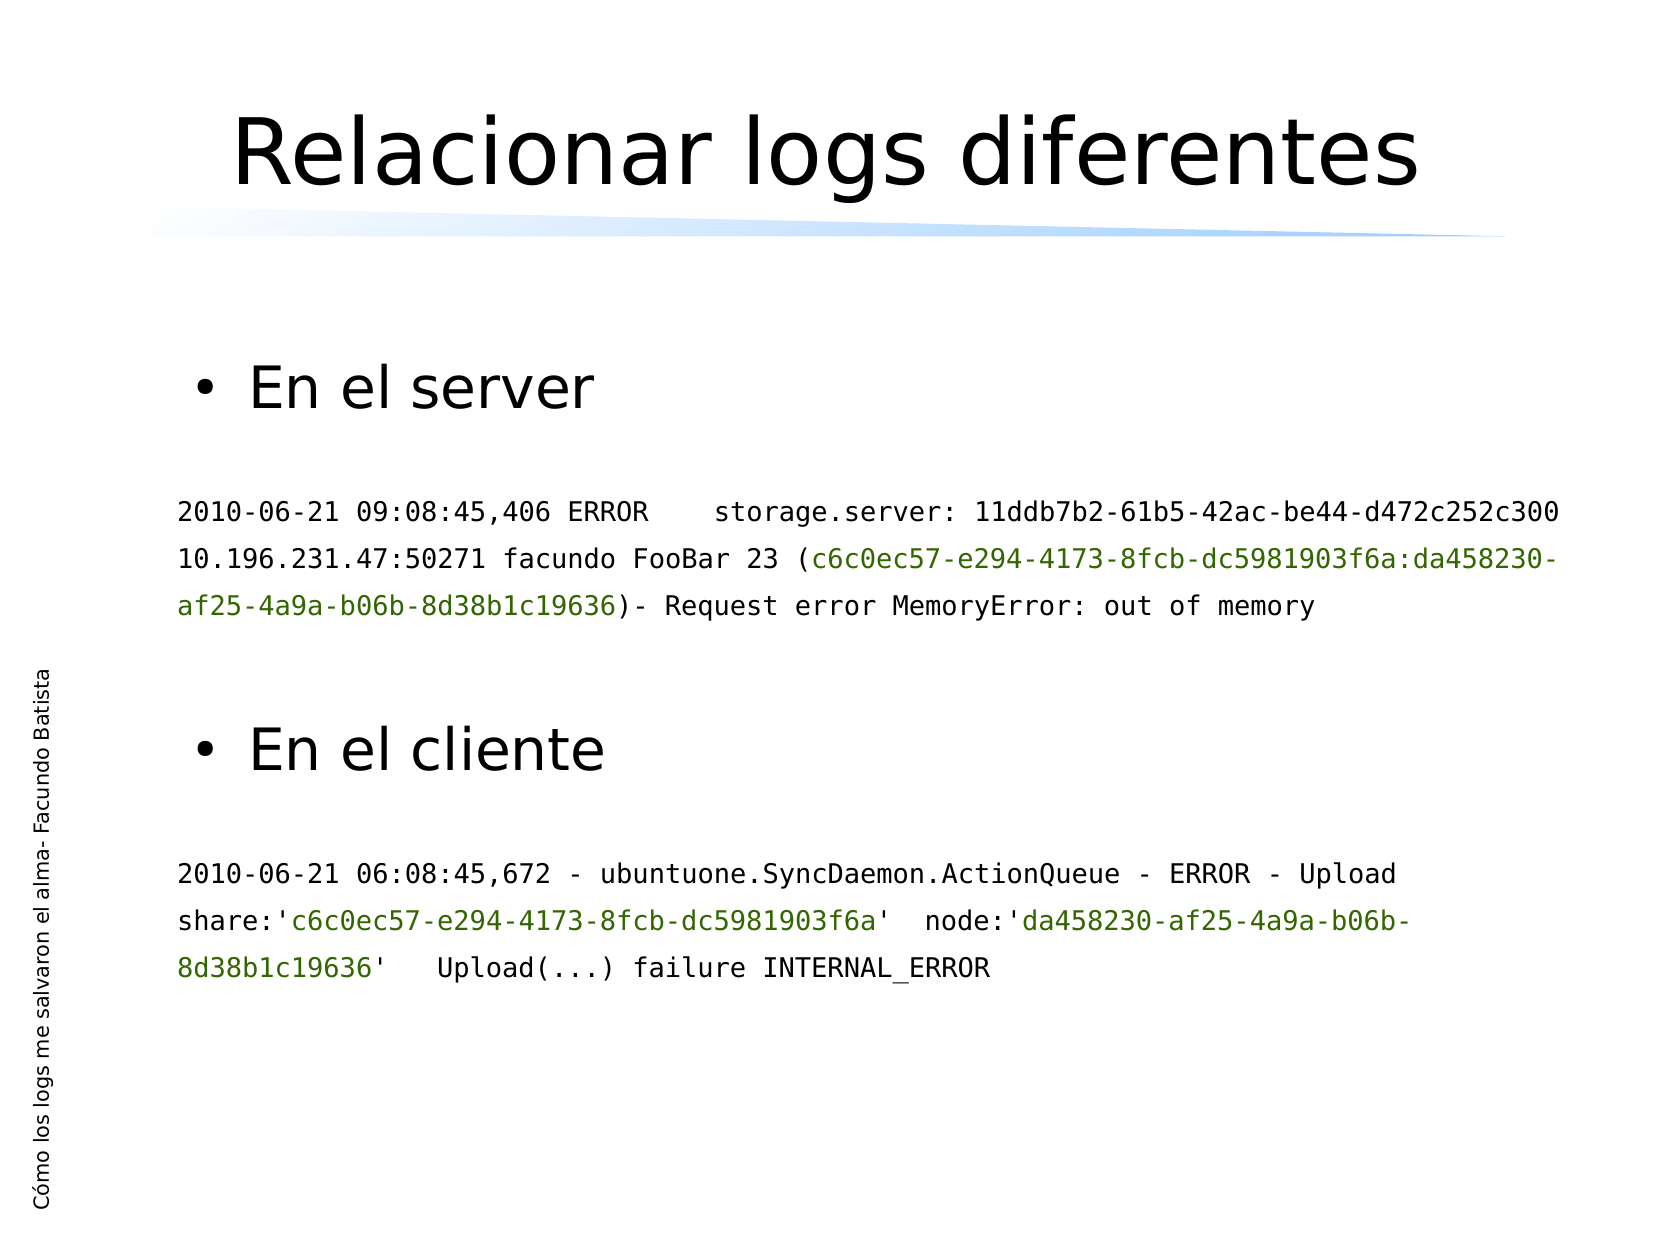

# Relacionar logs diferentes
En el server
2010-06-21 09:08:45,406 ERROR storage.server: 11ddb7b2-61b5-42ac-be44-d472c252c300 10.196.231.47:50271 facundo FooBar 23 (c6c0ec57-e294-4173-8fcb-dc5981903f6a:da458230-af25-4a9a-b06b-8d38b1c19636)- Request error MemoryError: out of memory
En el cliente
2010-06-21 06:08:45,672 - ubuntuone.SyncDaemon.ActionQueue - ERROR - Upload share:'c6c0ec57-e294-4173-8fcb-dc5981903f6a' node:'da458230-af25-4a9a-b06b-8d38b1c19636' Upload(...) failure INTERNAL_ERROR